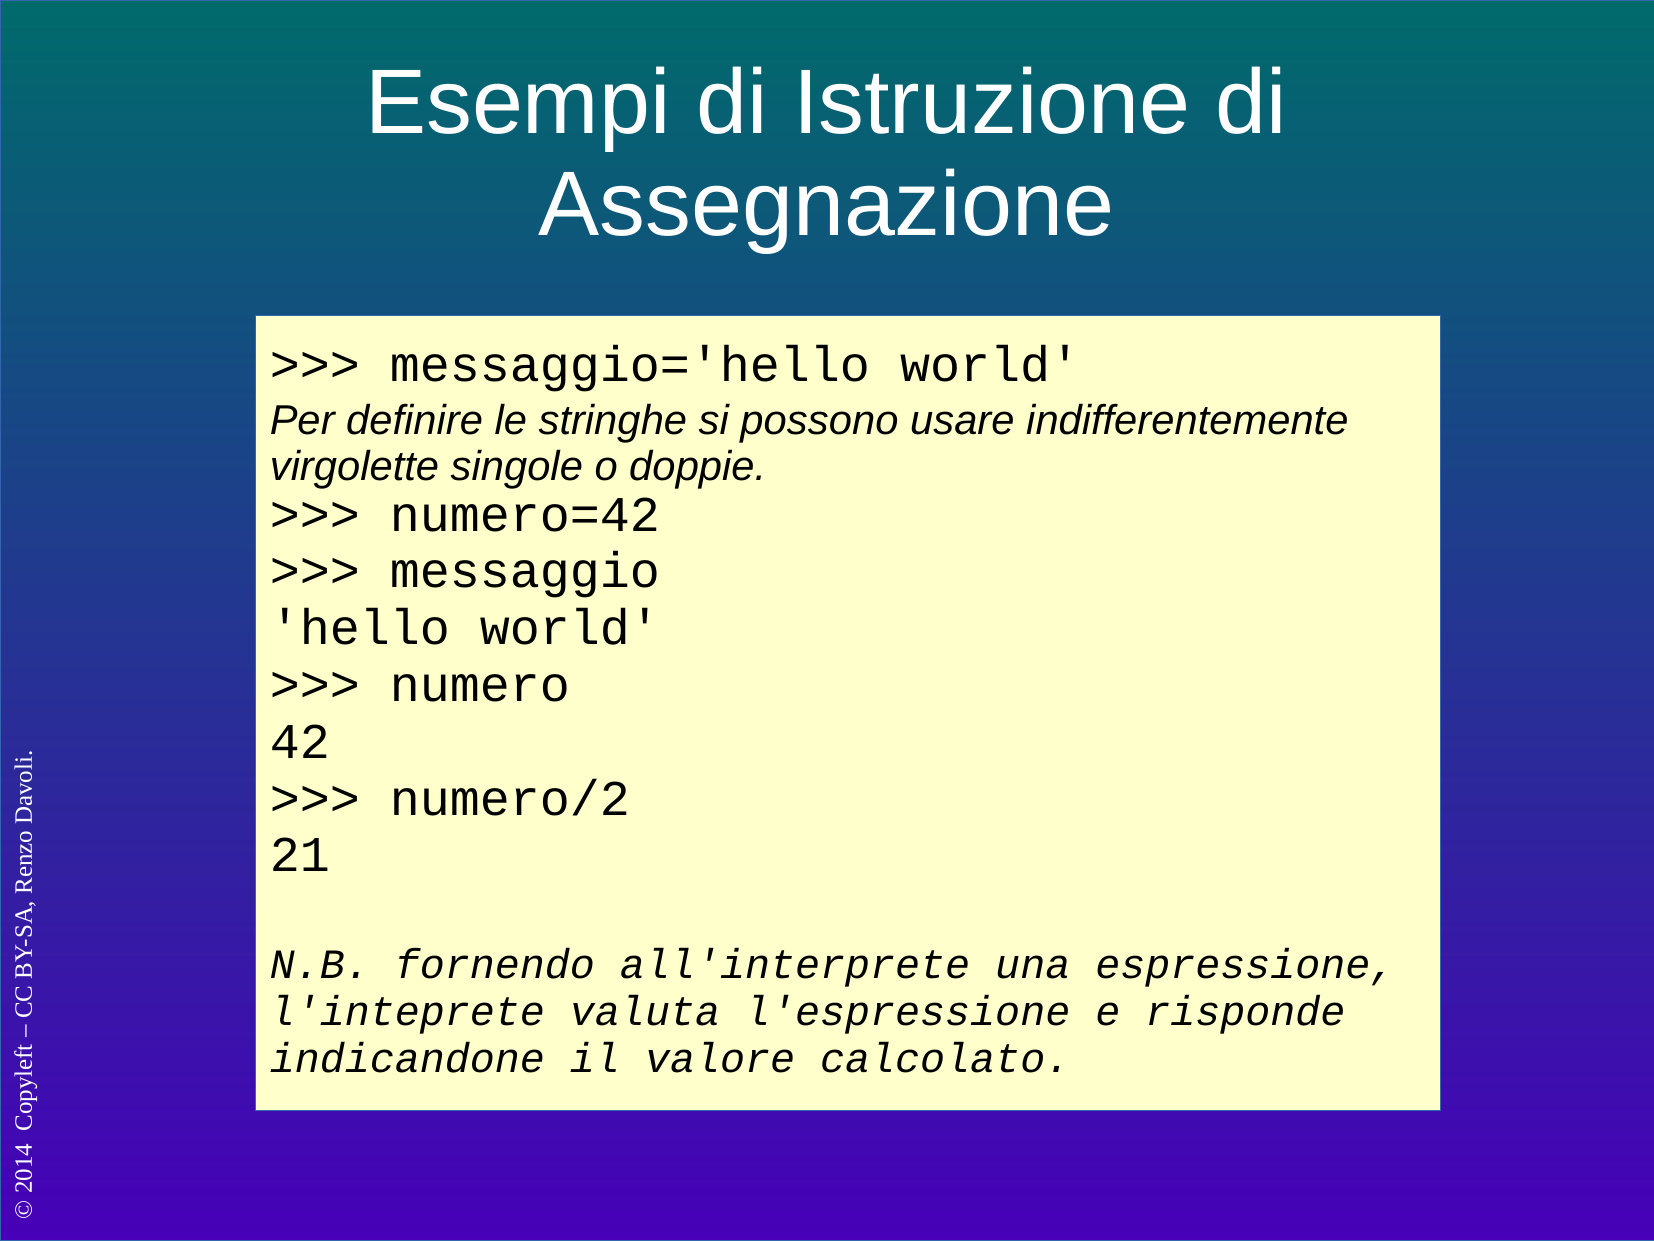

# Esempi di Istruzione di Assegnazione
>>> messaggio='hello world'
Per definire le stringhe si possono usare indifferentemente
virgolette singole o doppie.
>>> numero=42
>>> messaggio
'hello world'
>>> numero
42
>>> numero/2
21
N.B. fornendo all'interprete una espressione,
l'inteprete valuta l'espressione e risponde
indicandone il valore calcolato.